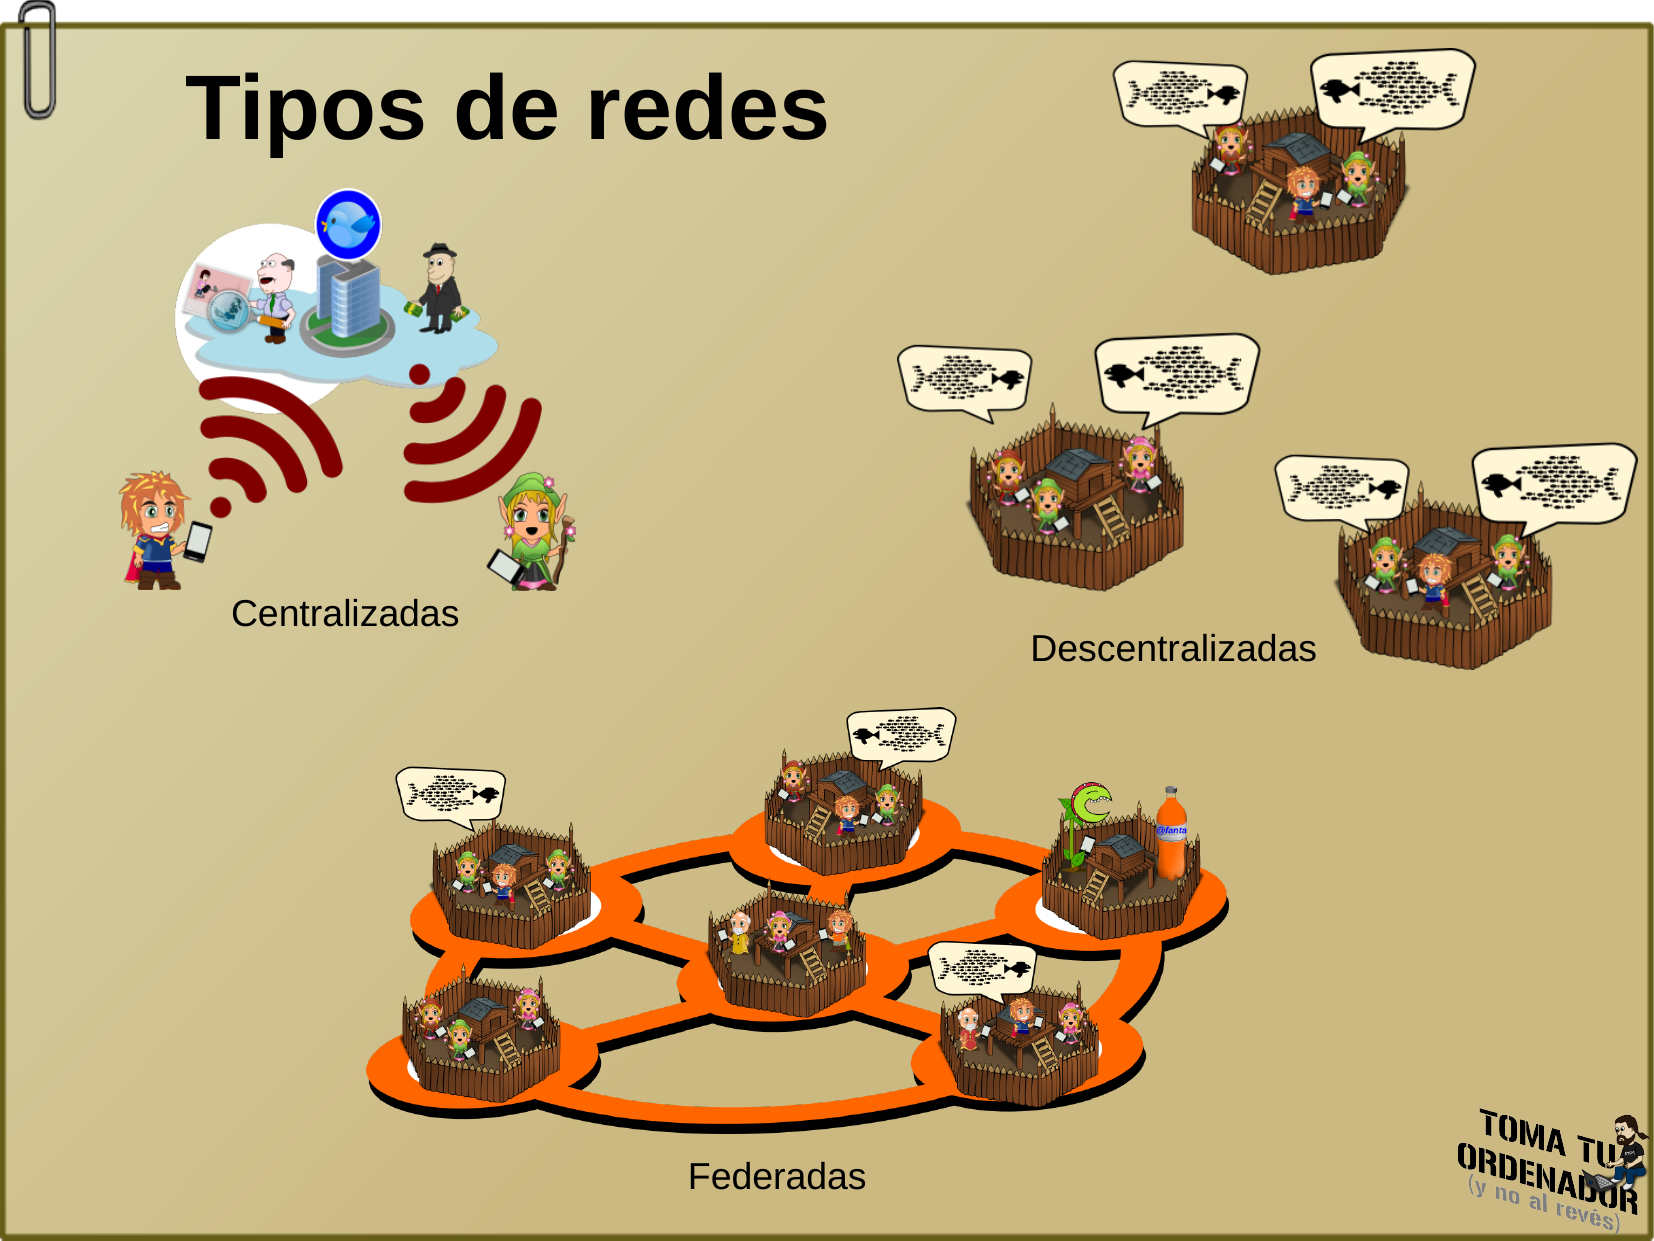

# Tipos de redes
Centralizadas
Descentralizadas
Federadas